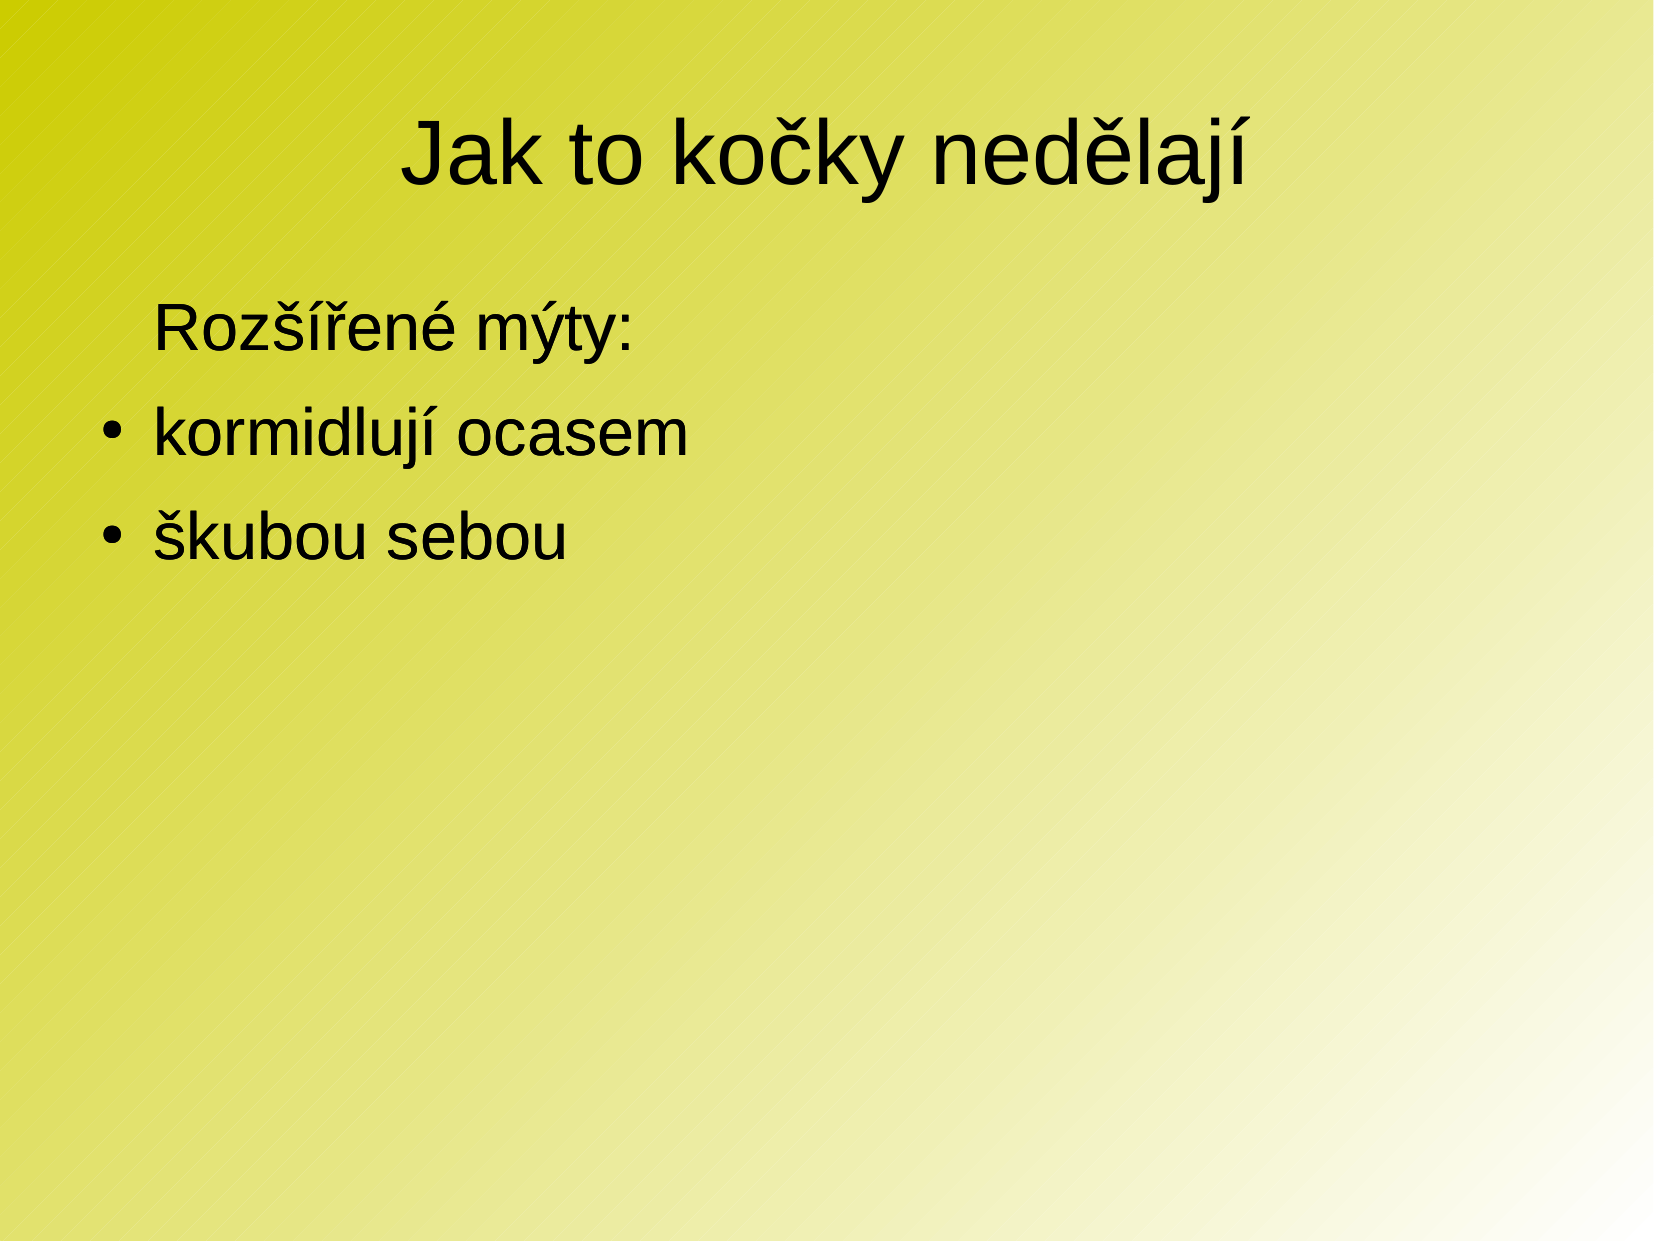

# Jak to kočky nedělají
Rozšířené mýty:
kormidlují ocasem
škubou sebou
Rozšířené mýty:
kormidlují ocasem
škubou sebou